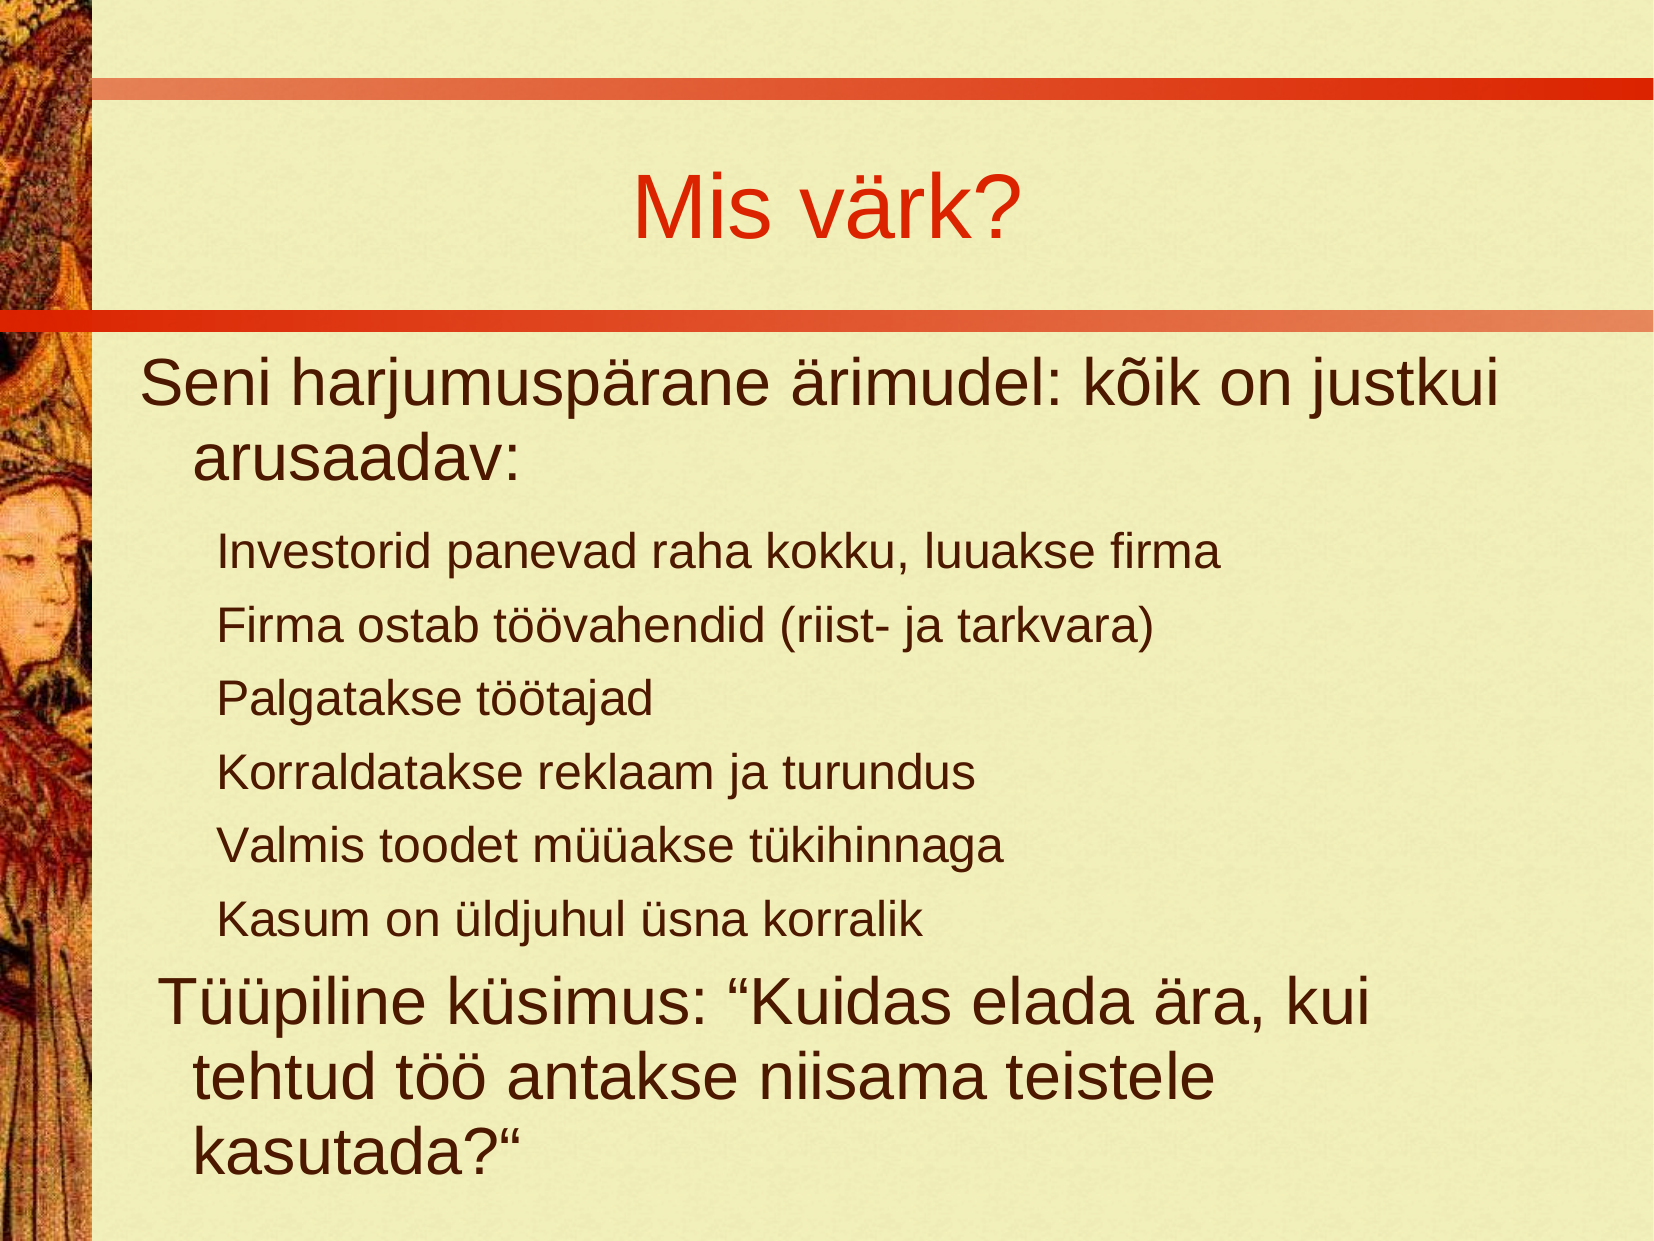

# Mis värk?
Seni harjumuspärane ärimudel: kõik on justkui arusaadav:
Investorid panevad raha kokku, luuakse firma
Firma ostab töövahendid (riist- ja tarkvara)
Palgatakse töötajad
Korraldatakse reklaam ja turundus
Valmis toodet müüakse tükihinnaga
Kasum on üldjuhul üsna korralik
 Tüüpiline küsimus: “Kuidas elada ära, kui tehtud töö antakse niisama teistele kasutada?“